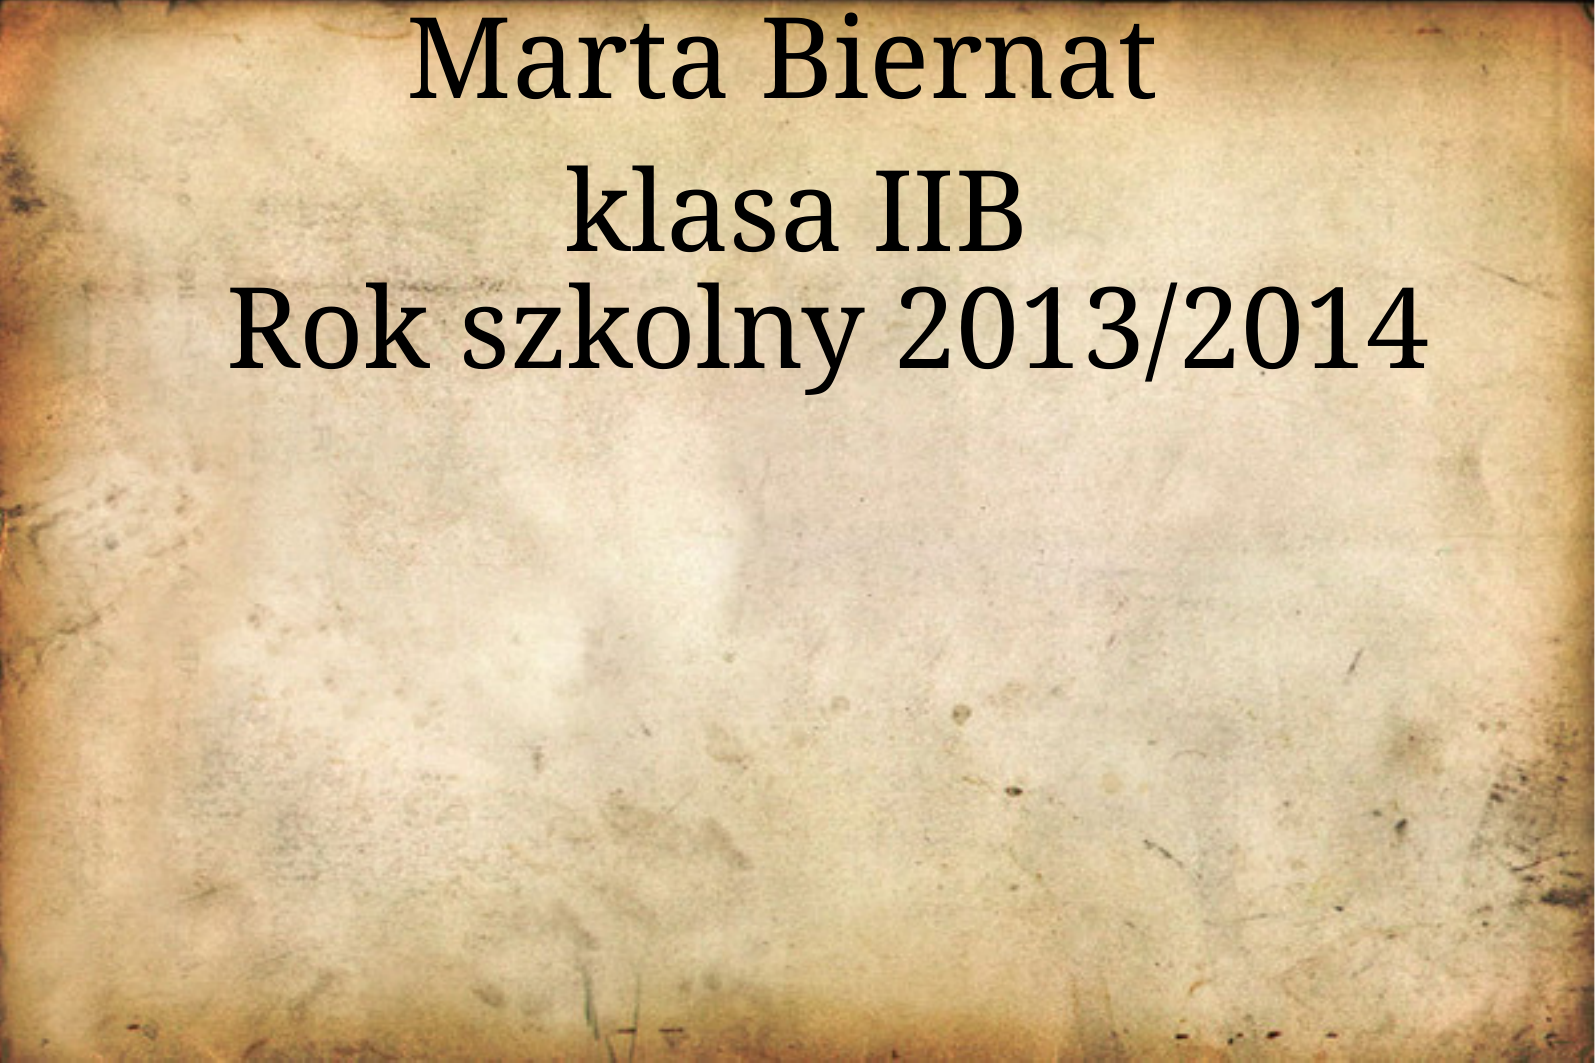

# Marta Biernat klasa IIB
 Rok szkolny 2013/2014